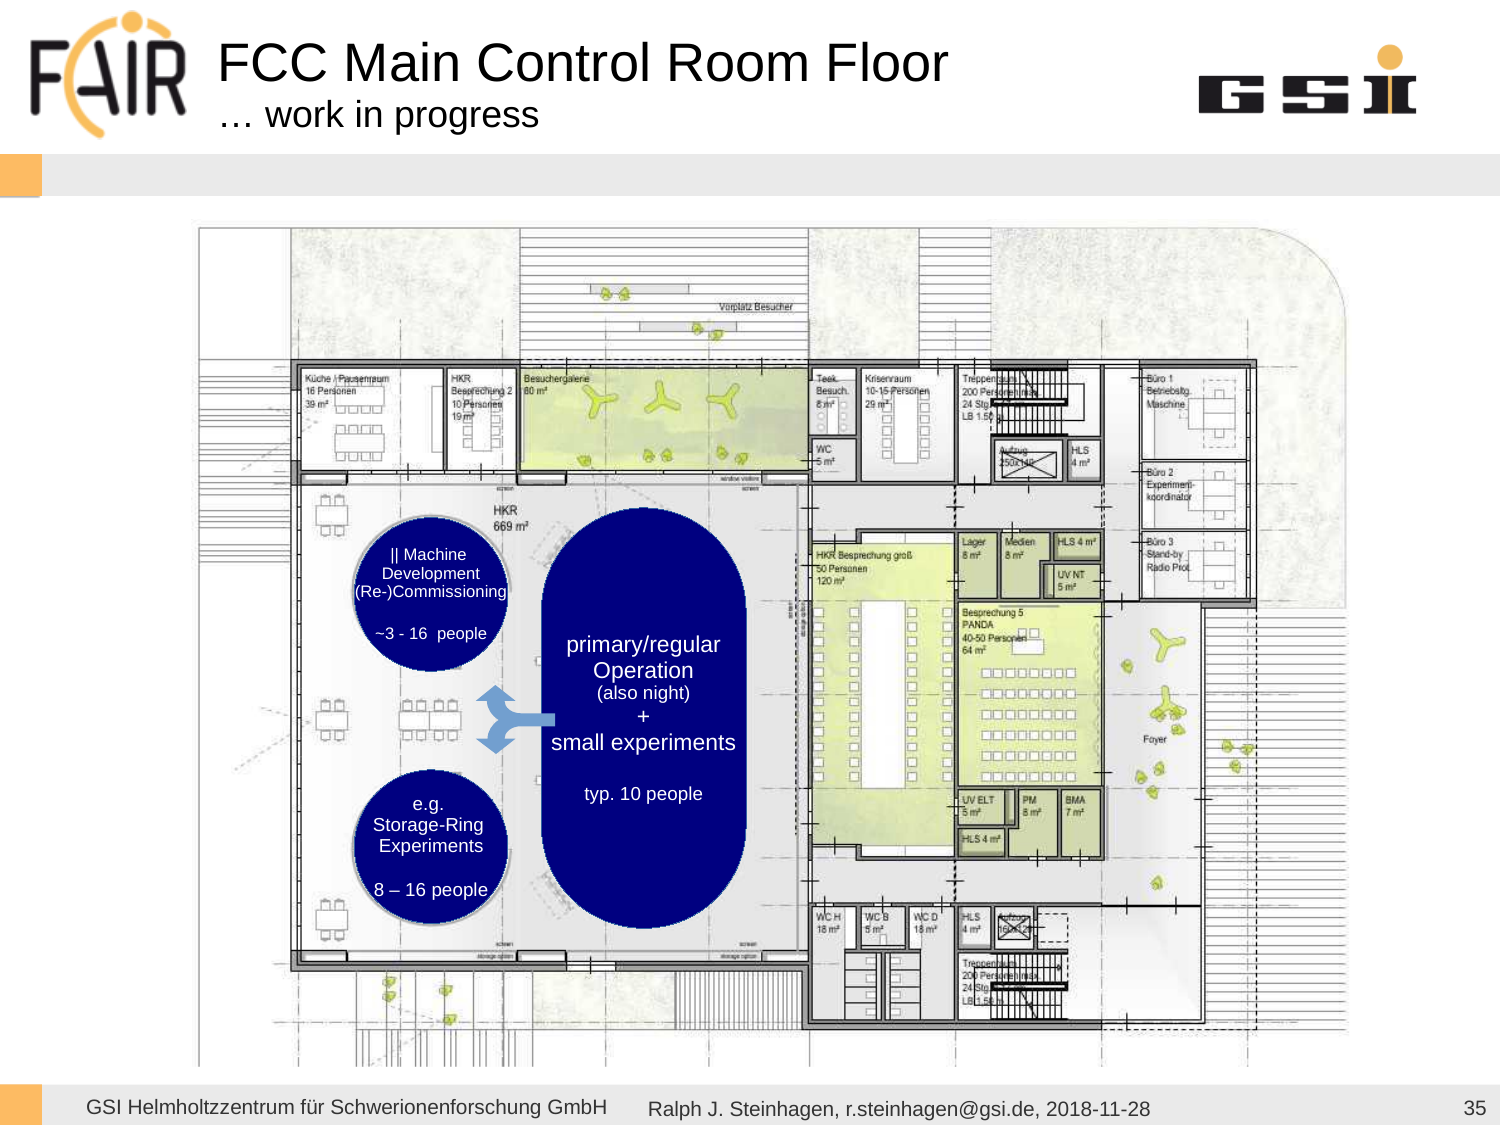

# FCC Main Control Room Floor … work in progress
primary/regular
Operation
(also night)
+
small experiments
typ. 10 people
|| Machine
Development
(Re-)Commissioning
~3 - 16 people
e.g.
Storage-Ring
Experiments
8 – 16 people